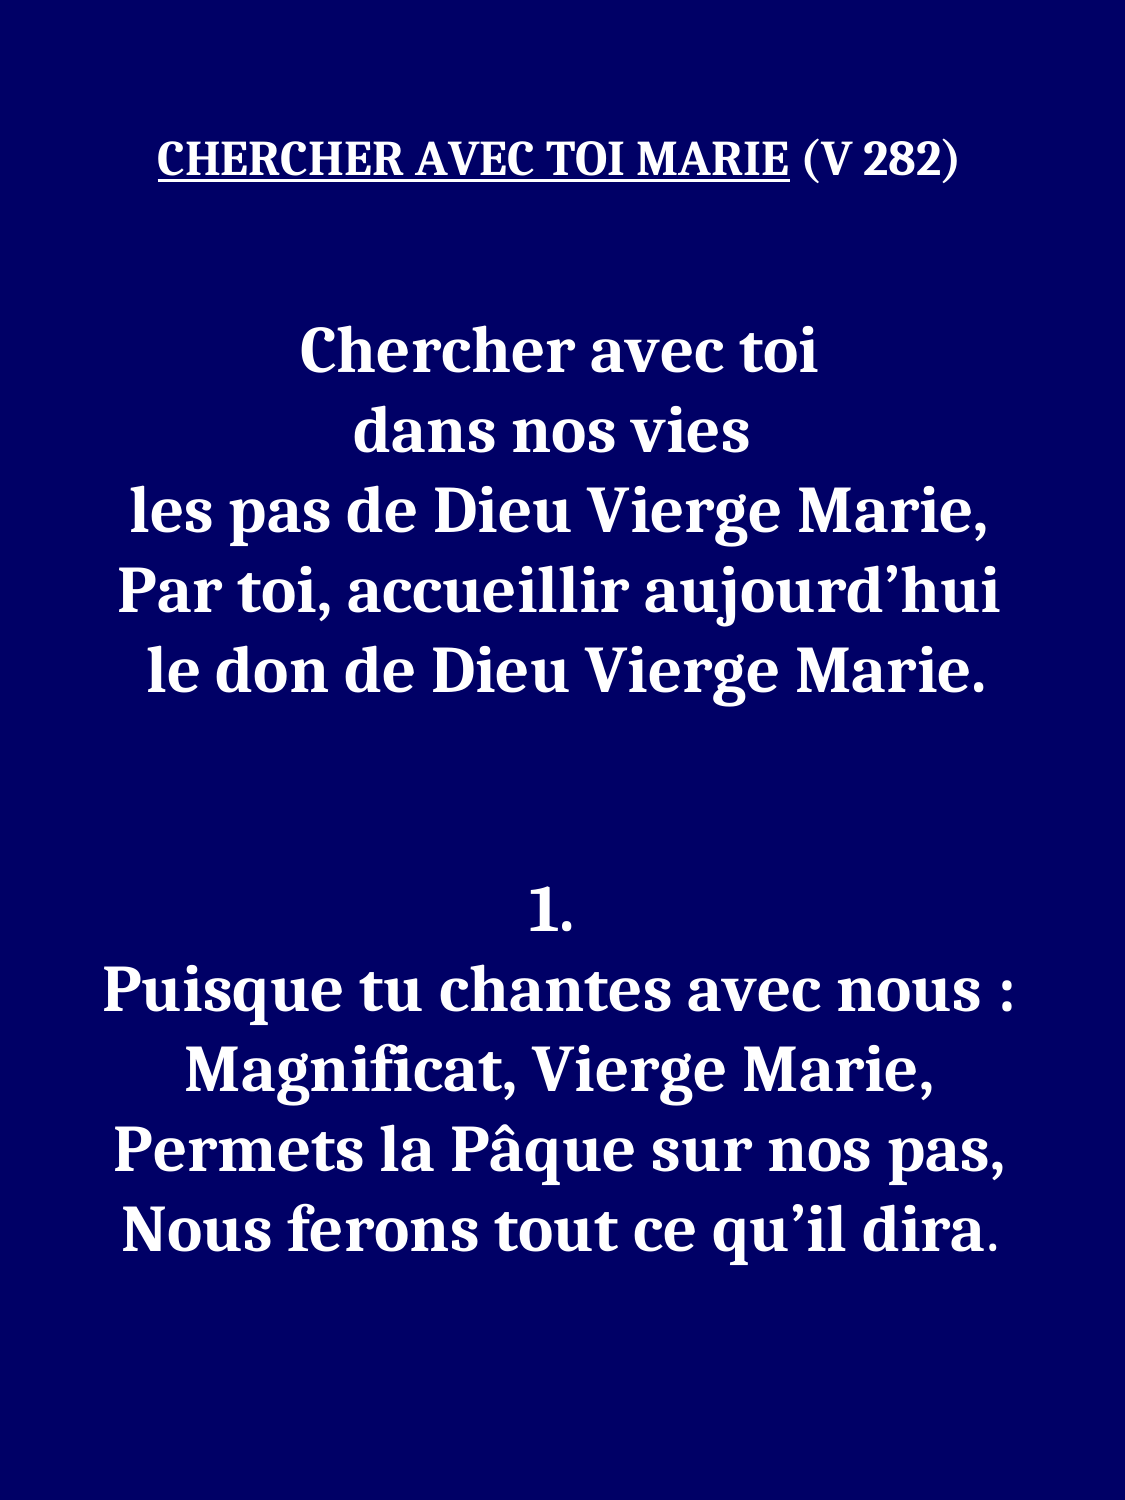

CHERCHER AVEC TOI MARIE (V 282)
Chercher avec toi
dans nos vies
les pas de Dieu Vierge Marie,
Par toi, accueillir aujourd’hui
 le don de Dieu Vierge Marie.
1.
Puisque tu chantes avec nous :
Magnificat, Vierge Marie,
Permets la Pâque sur nos pas,
Nous ferons tout ce qu’il dira.